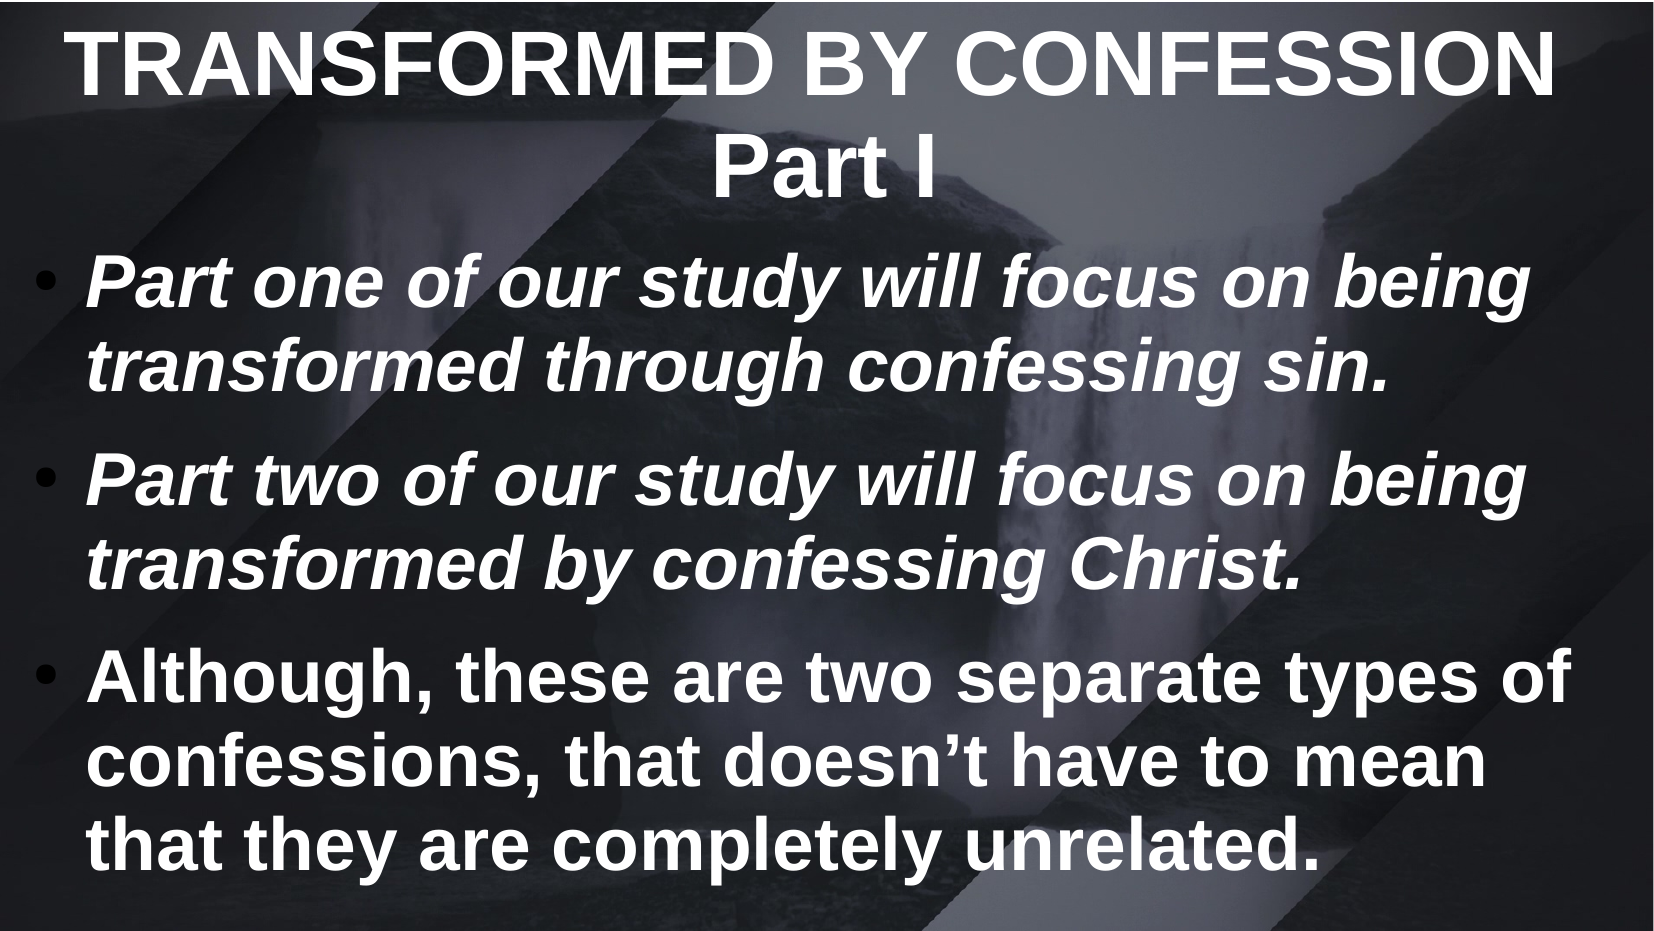

# TRANSFORMED BY CONFESSION Part I
Part one of our study will focus on being transformed through confessing sin.
Part two of our study will focus on being transformed by confessing Christ.
Although, these are two separate types of confessions, that doesn’t have to mean that they are completely unrelated.